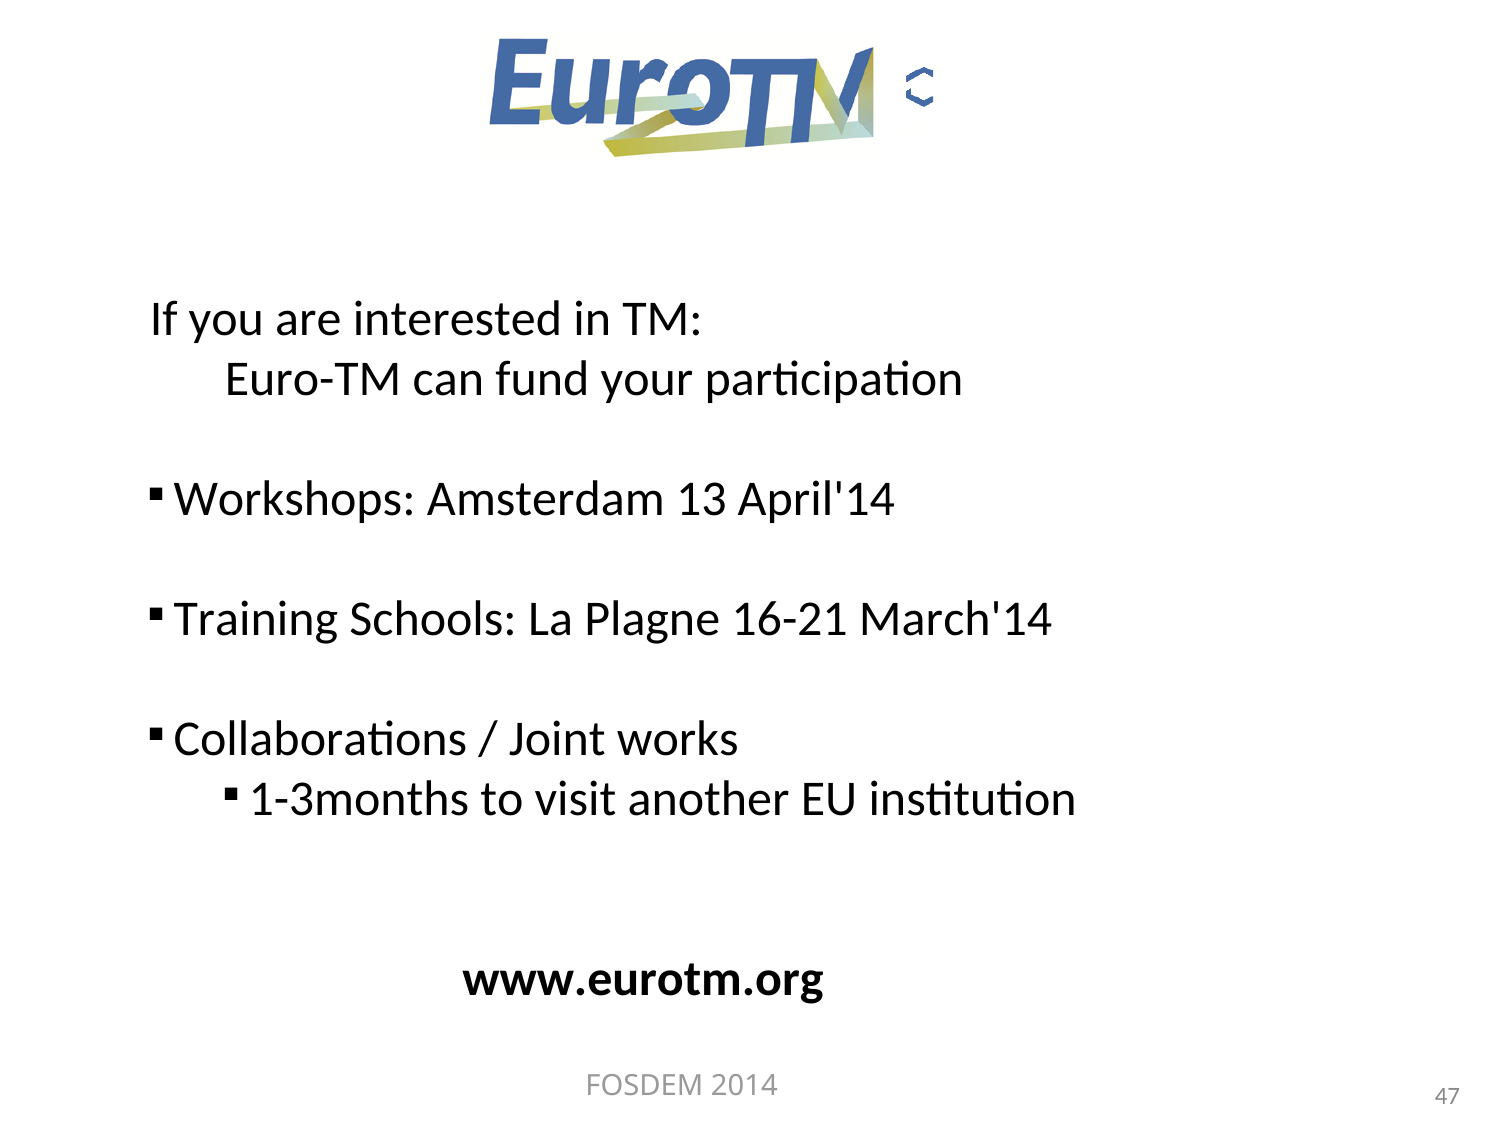

If you are interested in TM:
	Euro-TM can fund your participation
 Workshops: Amsterdam 13 April'14
 Training Schools: La Plagne 16-21 March'14
 Collaborations / Joint works
 1-3months to visit another EU institution
www.eurotm.org
FOSDEM 2014